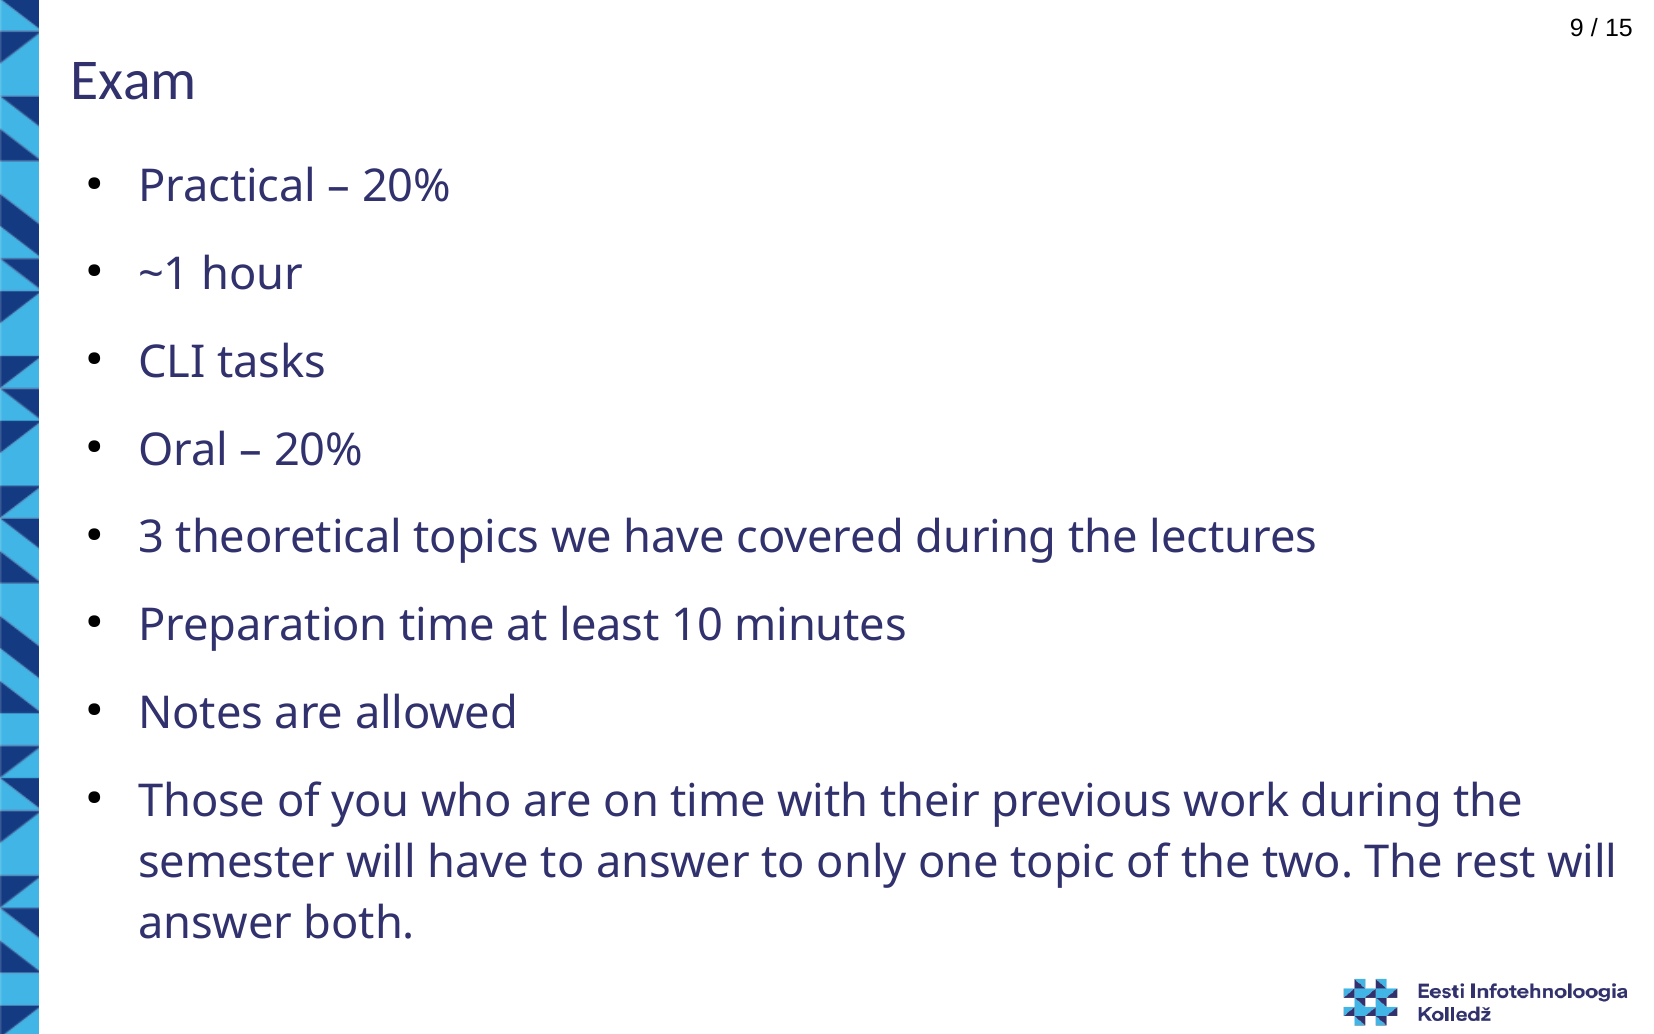

# Exam
Practical – 20%
~1 hour
CLI tasks
Oral – 20%
3 theoretical topics we have covered during the lectures
Preparation time at least 10 minutes
Notes are allowed
Those of you who are on time with their previous work during the semester will have to answer to only one topic of the two. The rest will answer both.